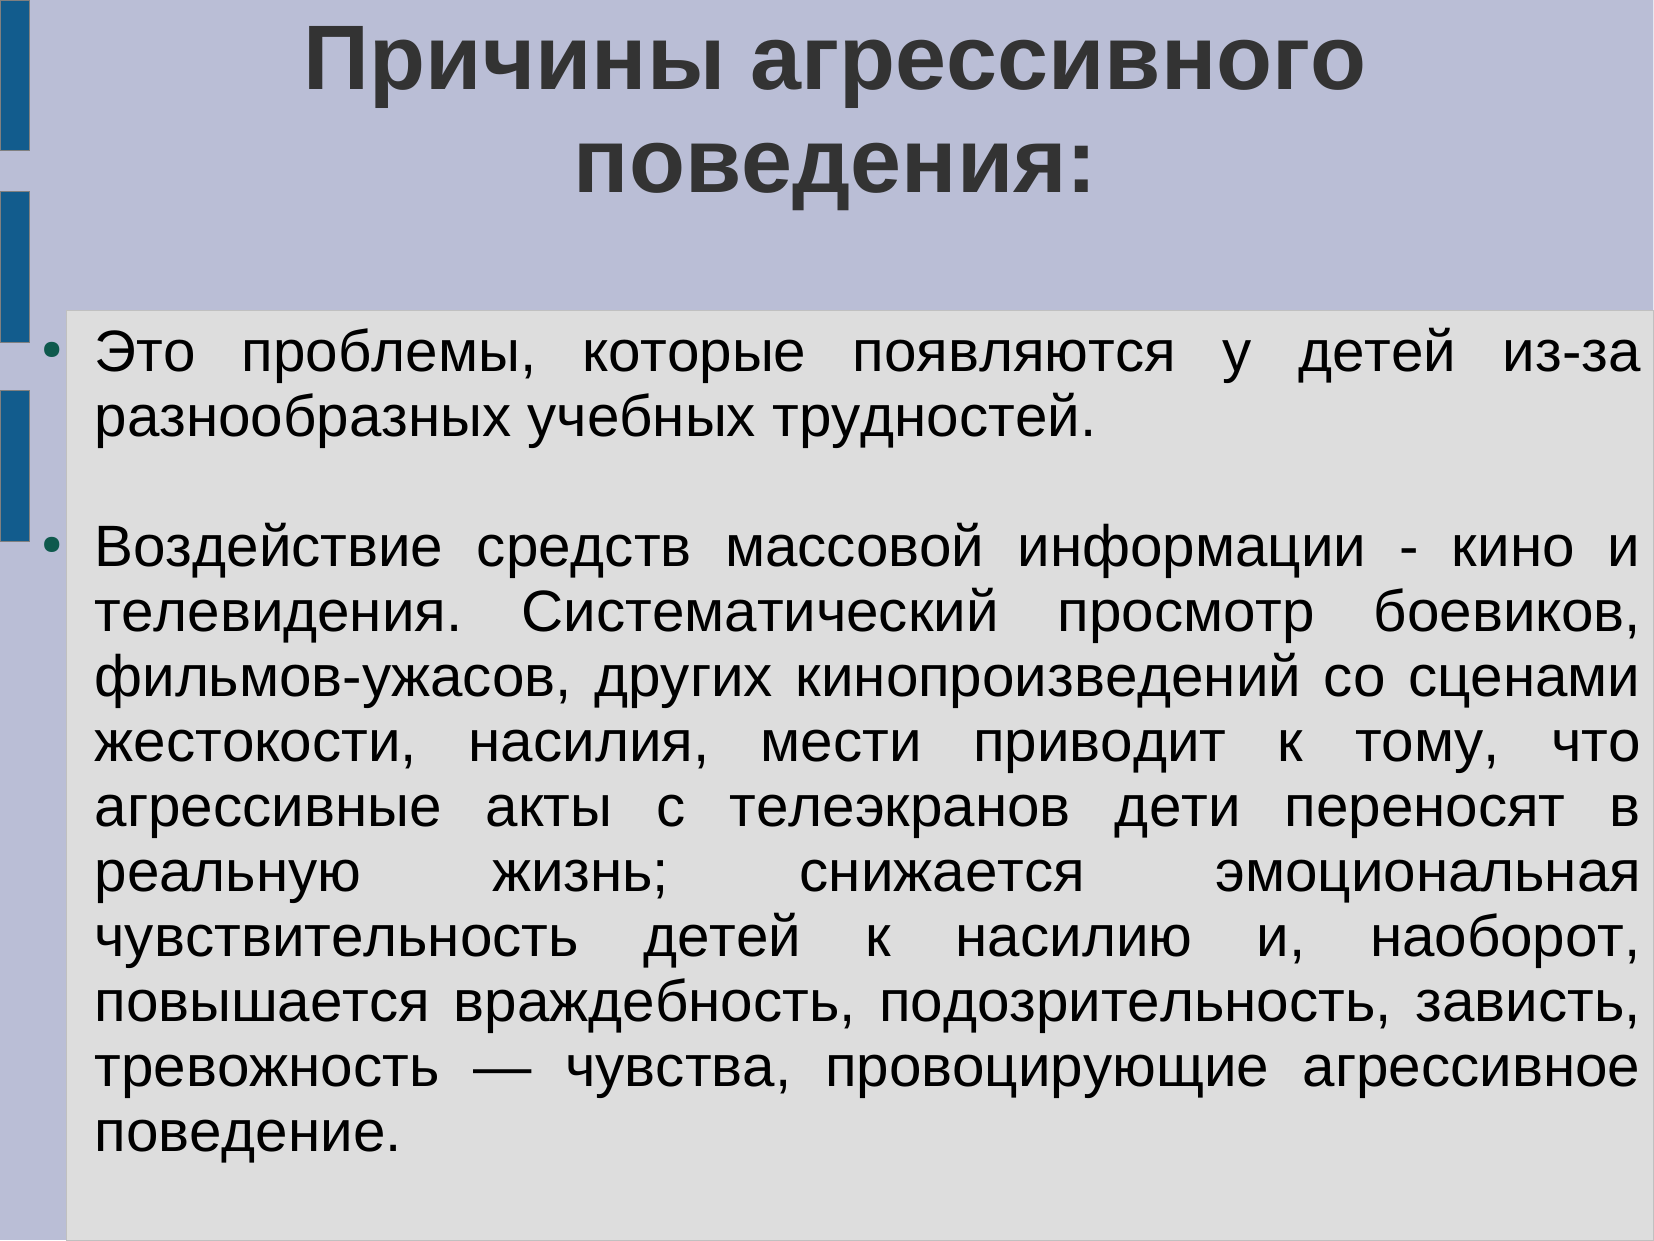

# Причины агрессивного поведения:
Это проблемы, которые появляются у детей из-за разнообразных учебных трудностей.
Воздействие средств массовой информации - кино и телевидения. Систематический просмотр боевиков, фильмов-ужасов, других кинопроизведений со сценами жестокости, насилия, мести приводит к тому, что агрессивные акты с телеэкранов дети переносят в реальную жизнь; снижается эмоциональная чувствительность детей к насилию и, наоборот, повышается враждебность, подозрительность, зависть, тревожность — чувства, провоцирующие агрессивное поведение.